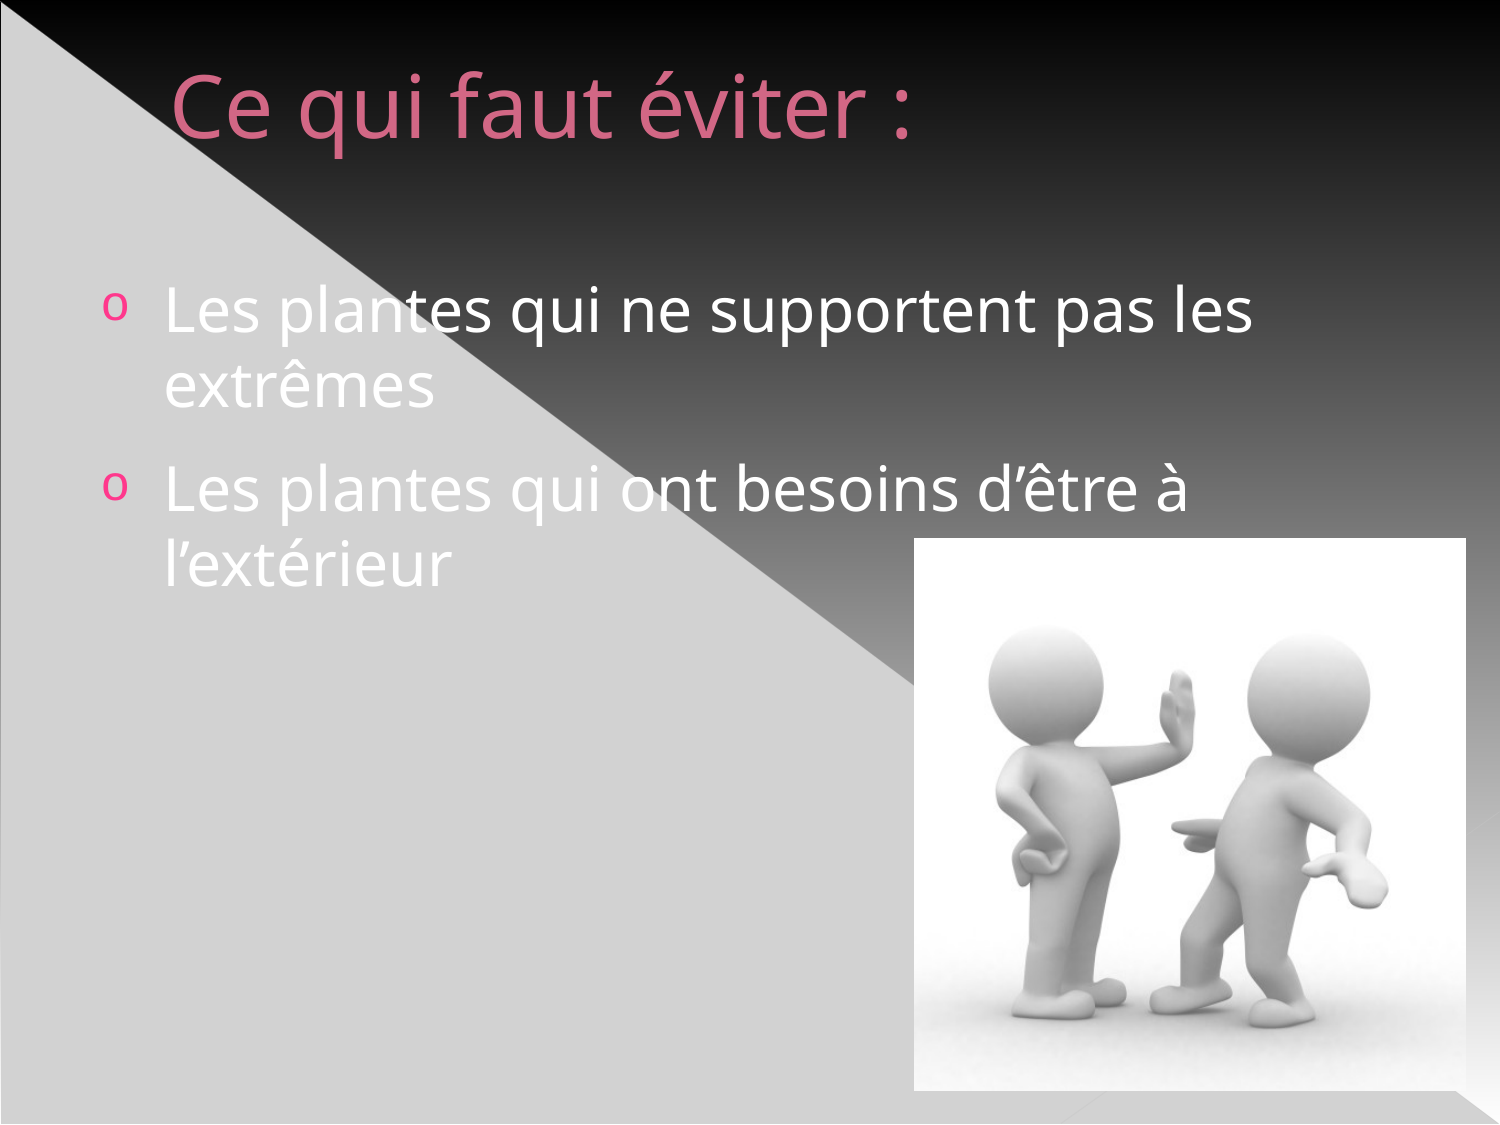

# Ce qui faut éviter :
Les plantes qui ne supportent pas les extrêmes
Les plantes qui ont besoins d’être à l’extérieur